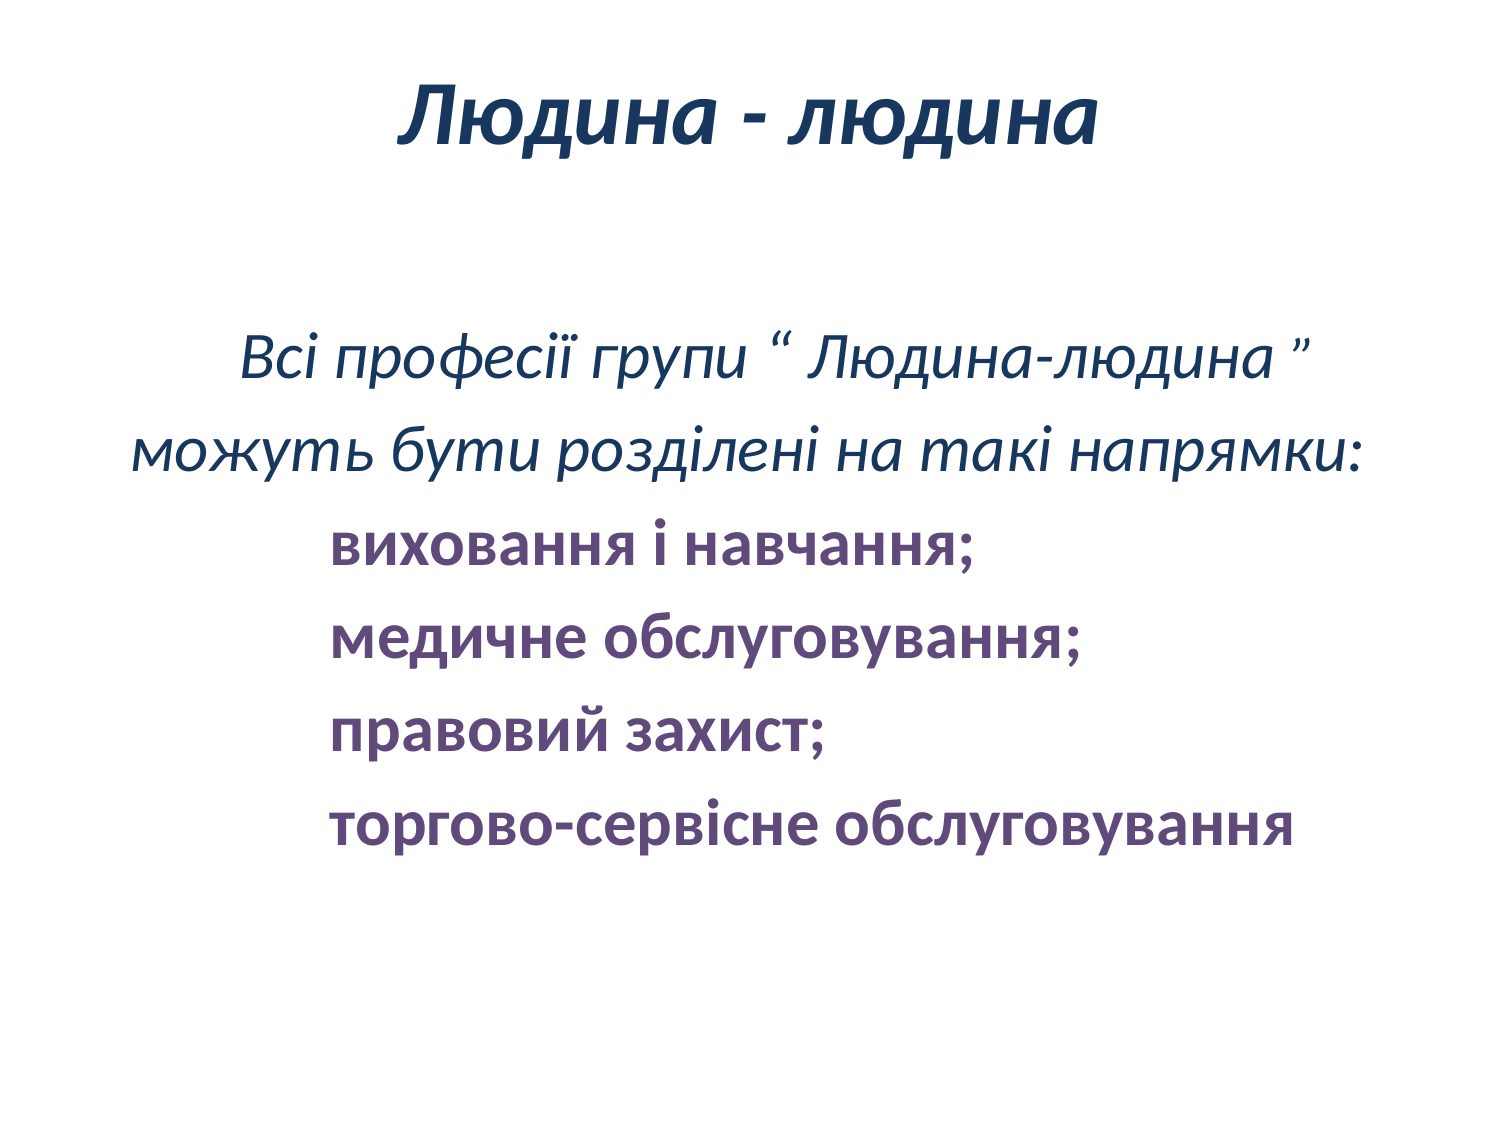

# Людина - людина
 Всі професії групи “ Людина-людина ”
 можуть бути розділені на такі напрямки:
 виховання і навчання;
 медичне обслуговування;
 правовий захист;
 торгово-сервісне обслуговування